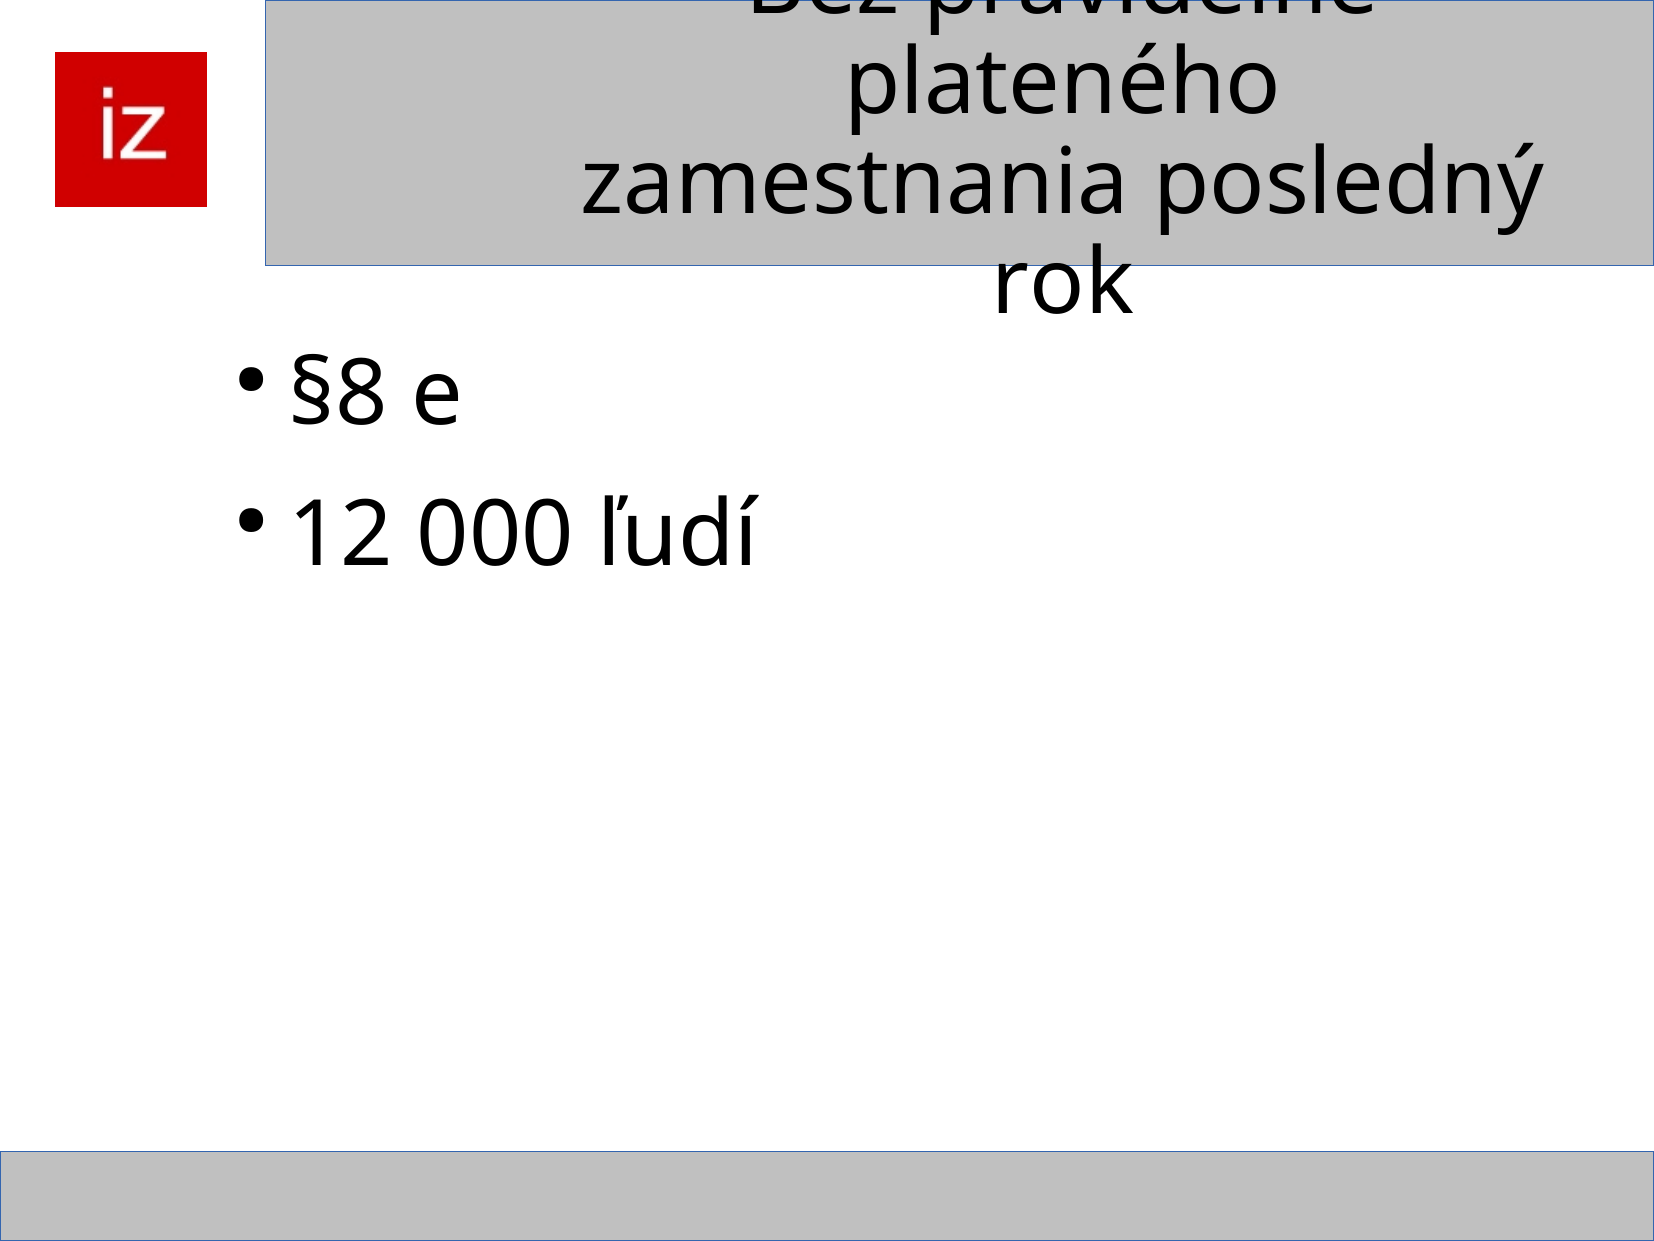

# Bez pravidelne plateného zamestnania posledný rok
§8 e
12 000 ľudí